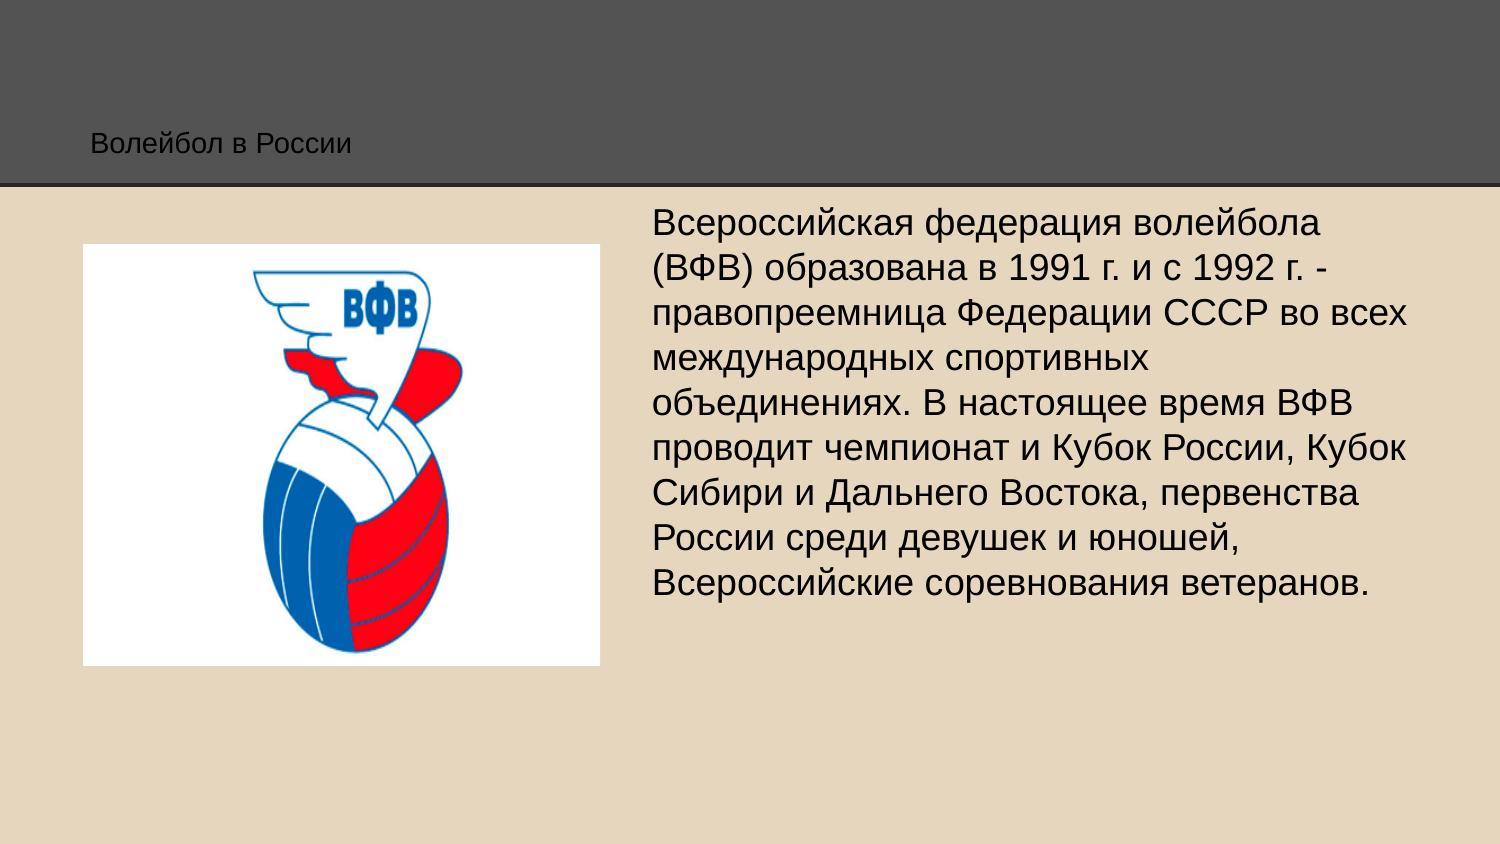

# Волейбол в России
Всероссийская федерация волейбола (ВФВ) образована в 1991 г. и с 1992 г. - правопреемница Федерации СССР во всех международных спортивных объединениях. В настоящее время ВФВ проводит чемпионат и Кубок России, Кубок Сибири и Дальнего Востока, первенства России среди девушек и юношей, Всероссийские соревнования ветеранов.